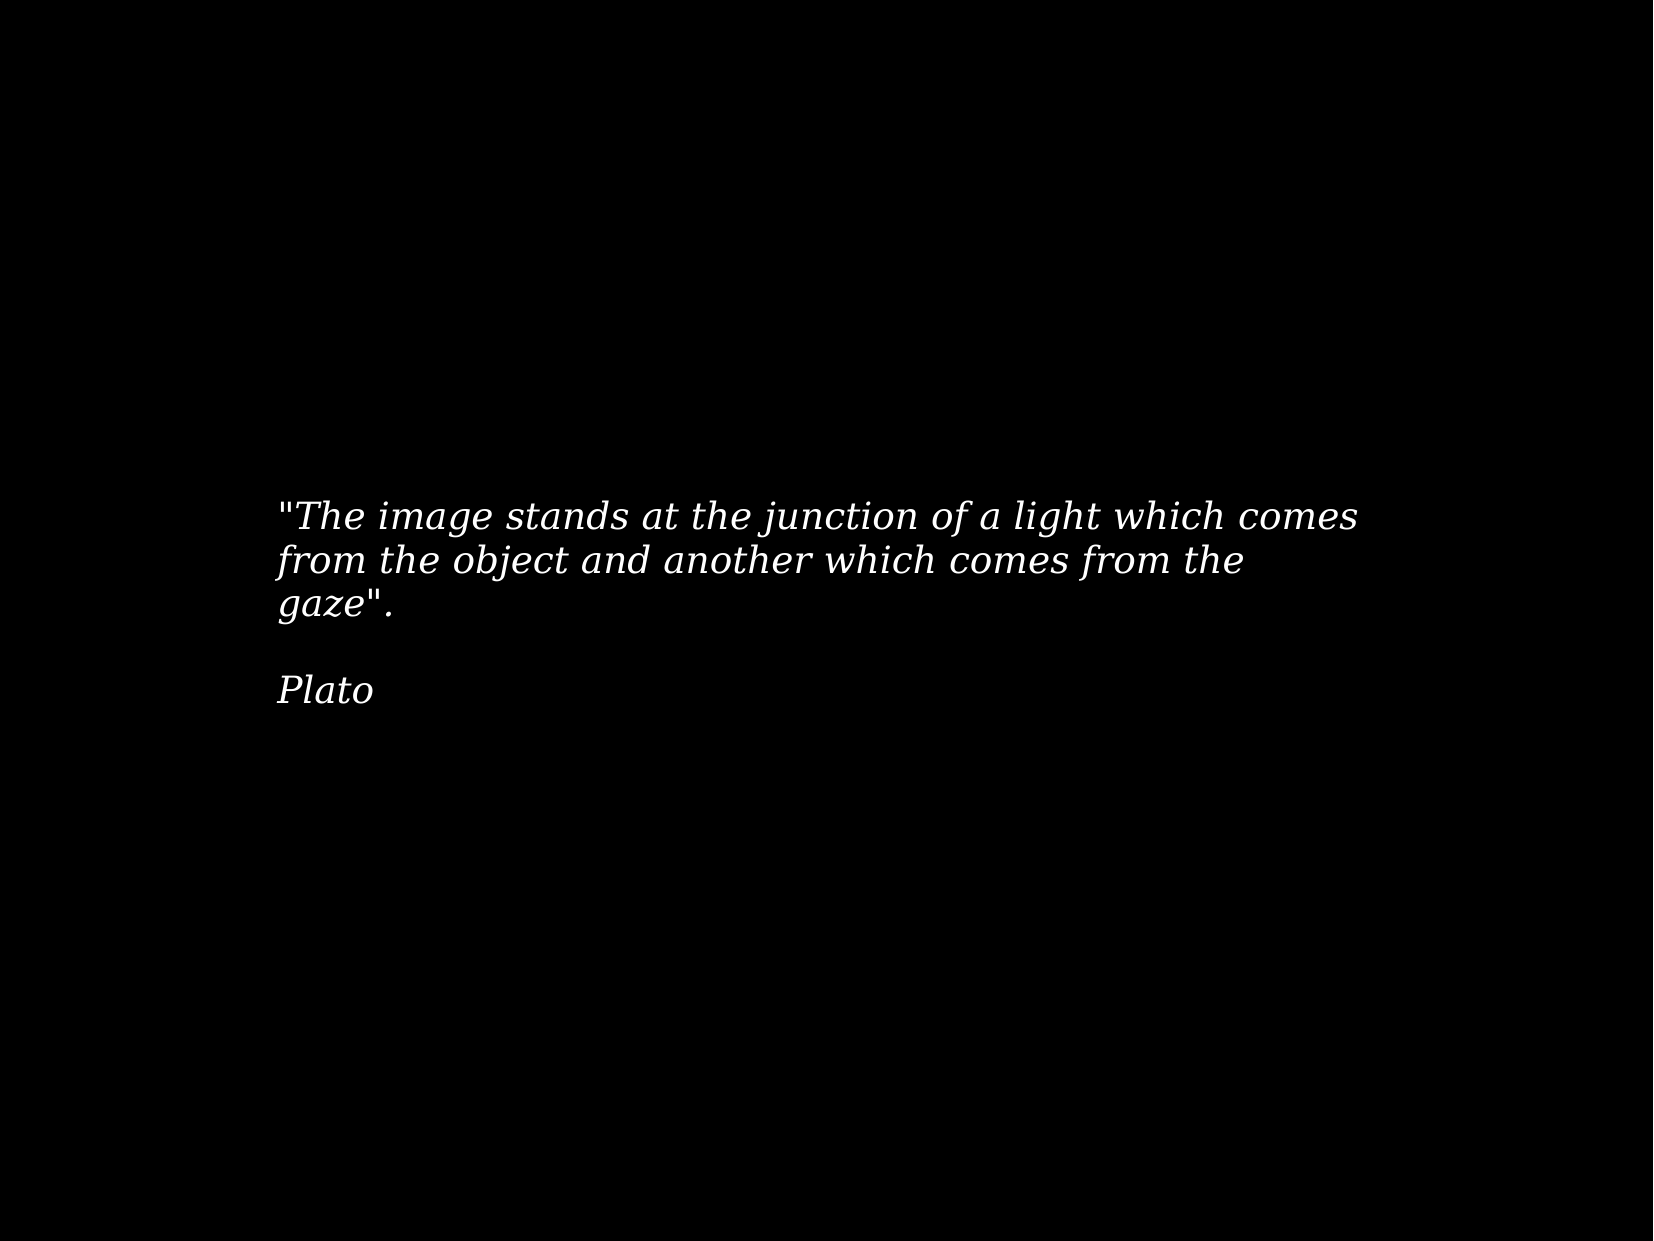

"The image stands at the junction of a light which comes from the object and another which comes from the gaze".
Plato